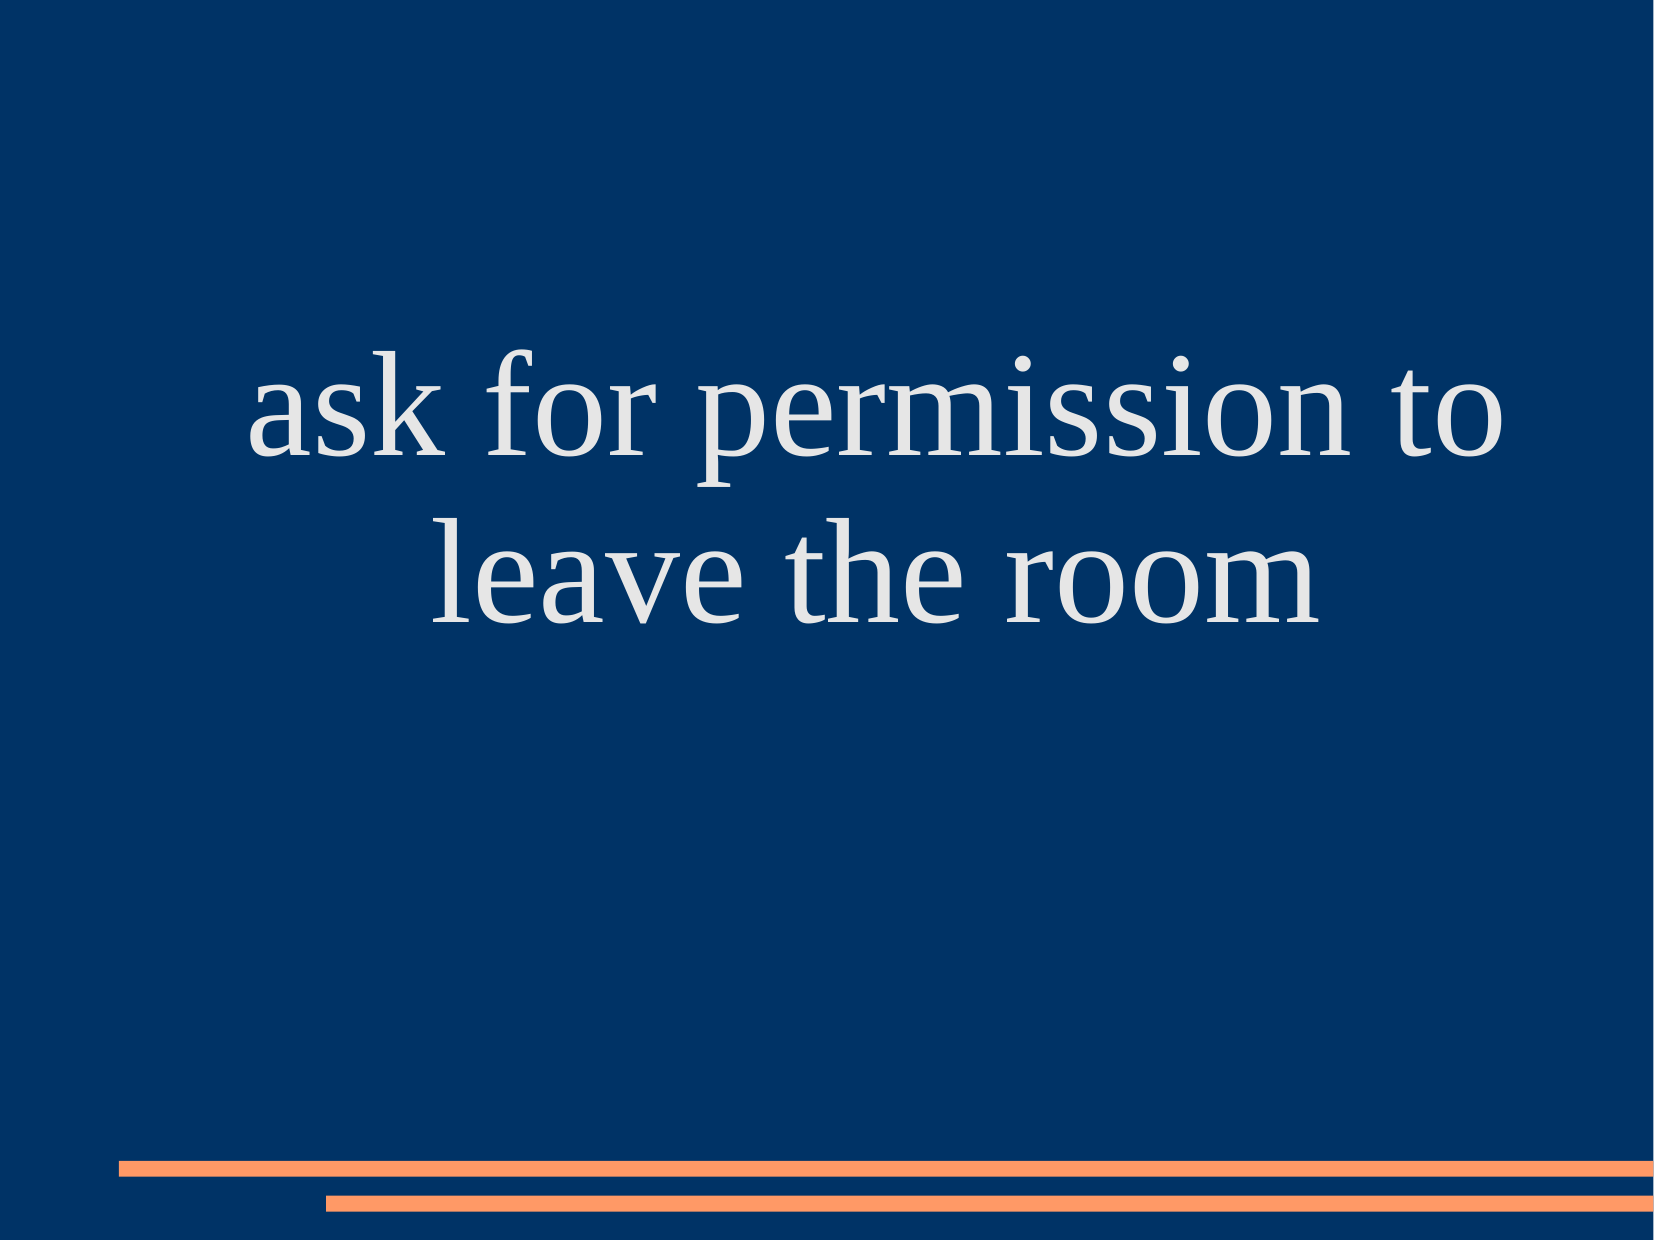

#
ask for permission to leave the room